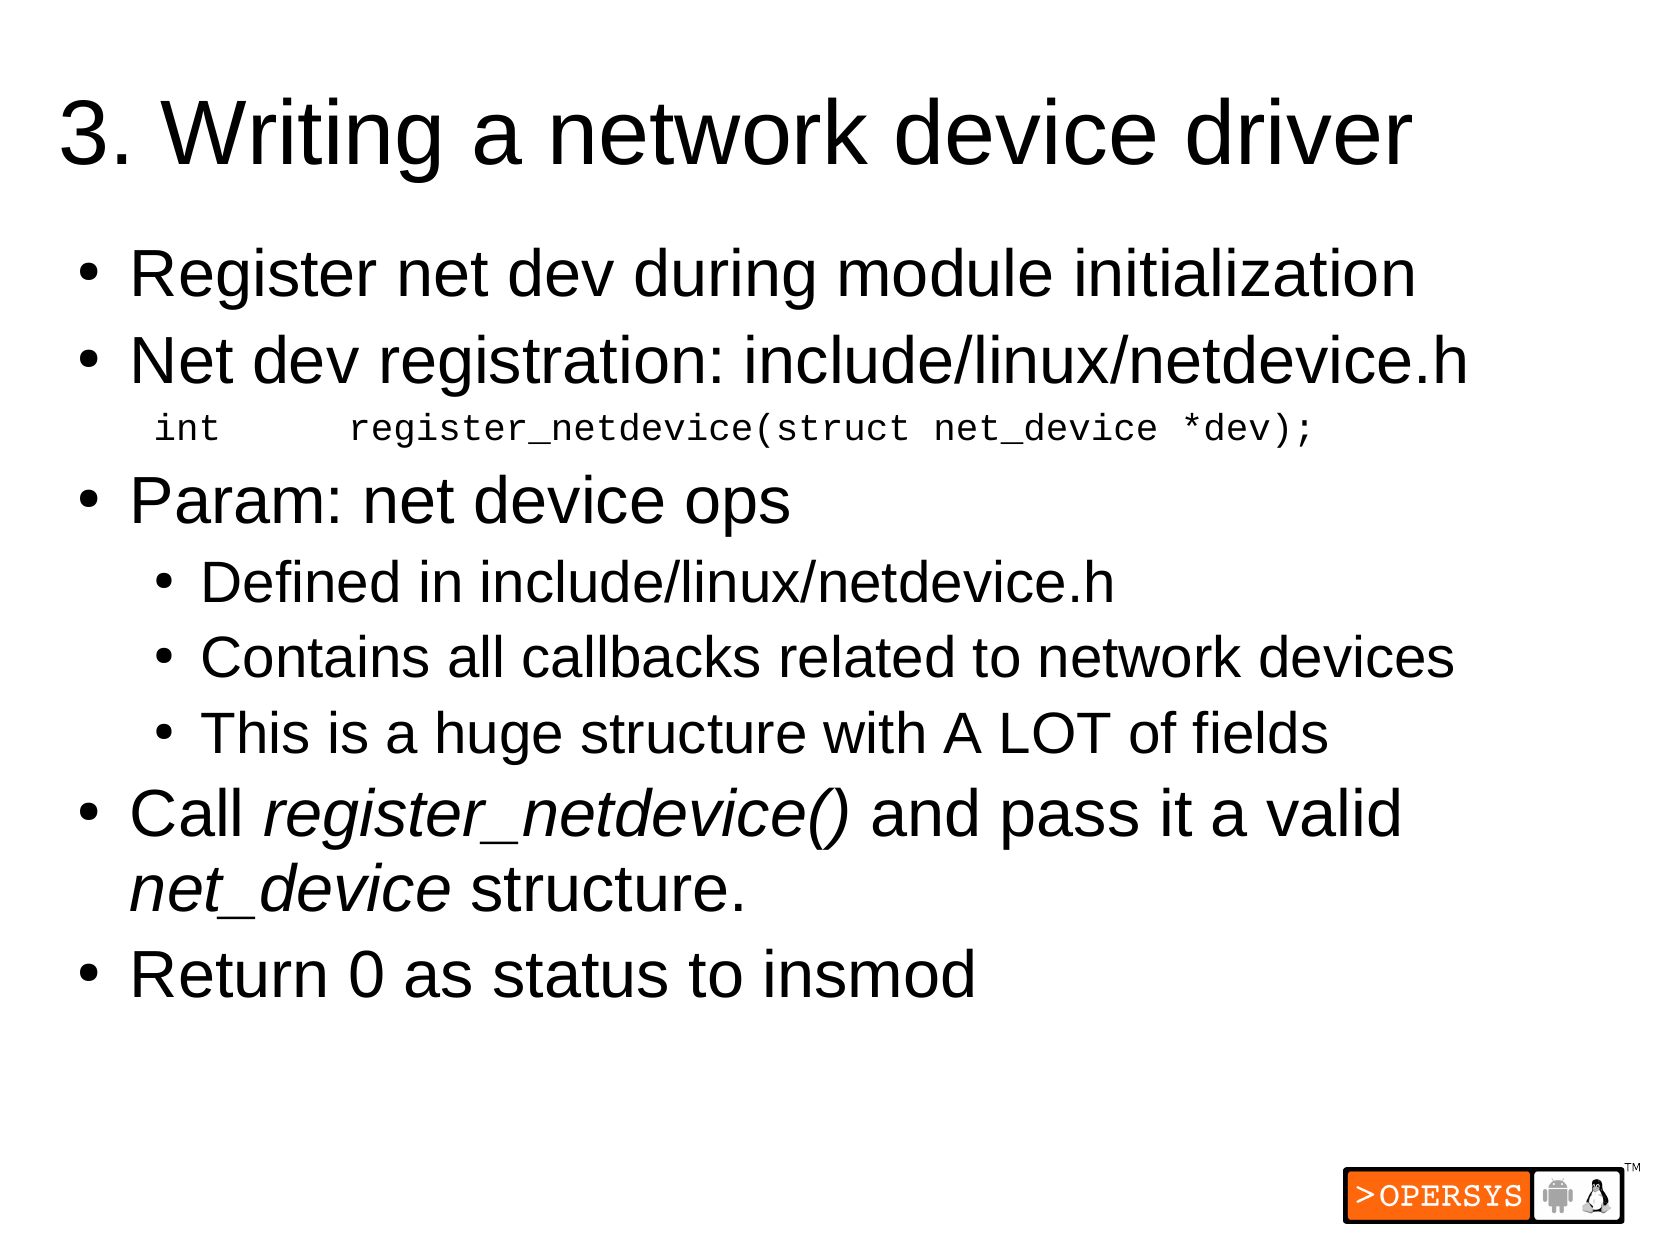

# 3. Writing a network device driver
Register net dev during module initialization
Net dev registration: include/linux/netdevice.h
int		register_netdevice(struct net_device *dev);
Param: net device ops
Defined in include/linux/netdevice.h
Contains all callbacks related to network devices
This is a huge structure with A LOT of fields
Call register_netdevice() and pass it a valid net_device structure.
Return 0 as status to insmod